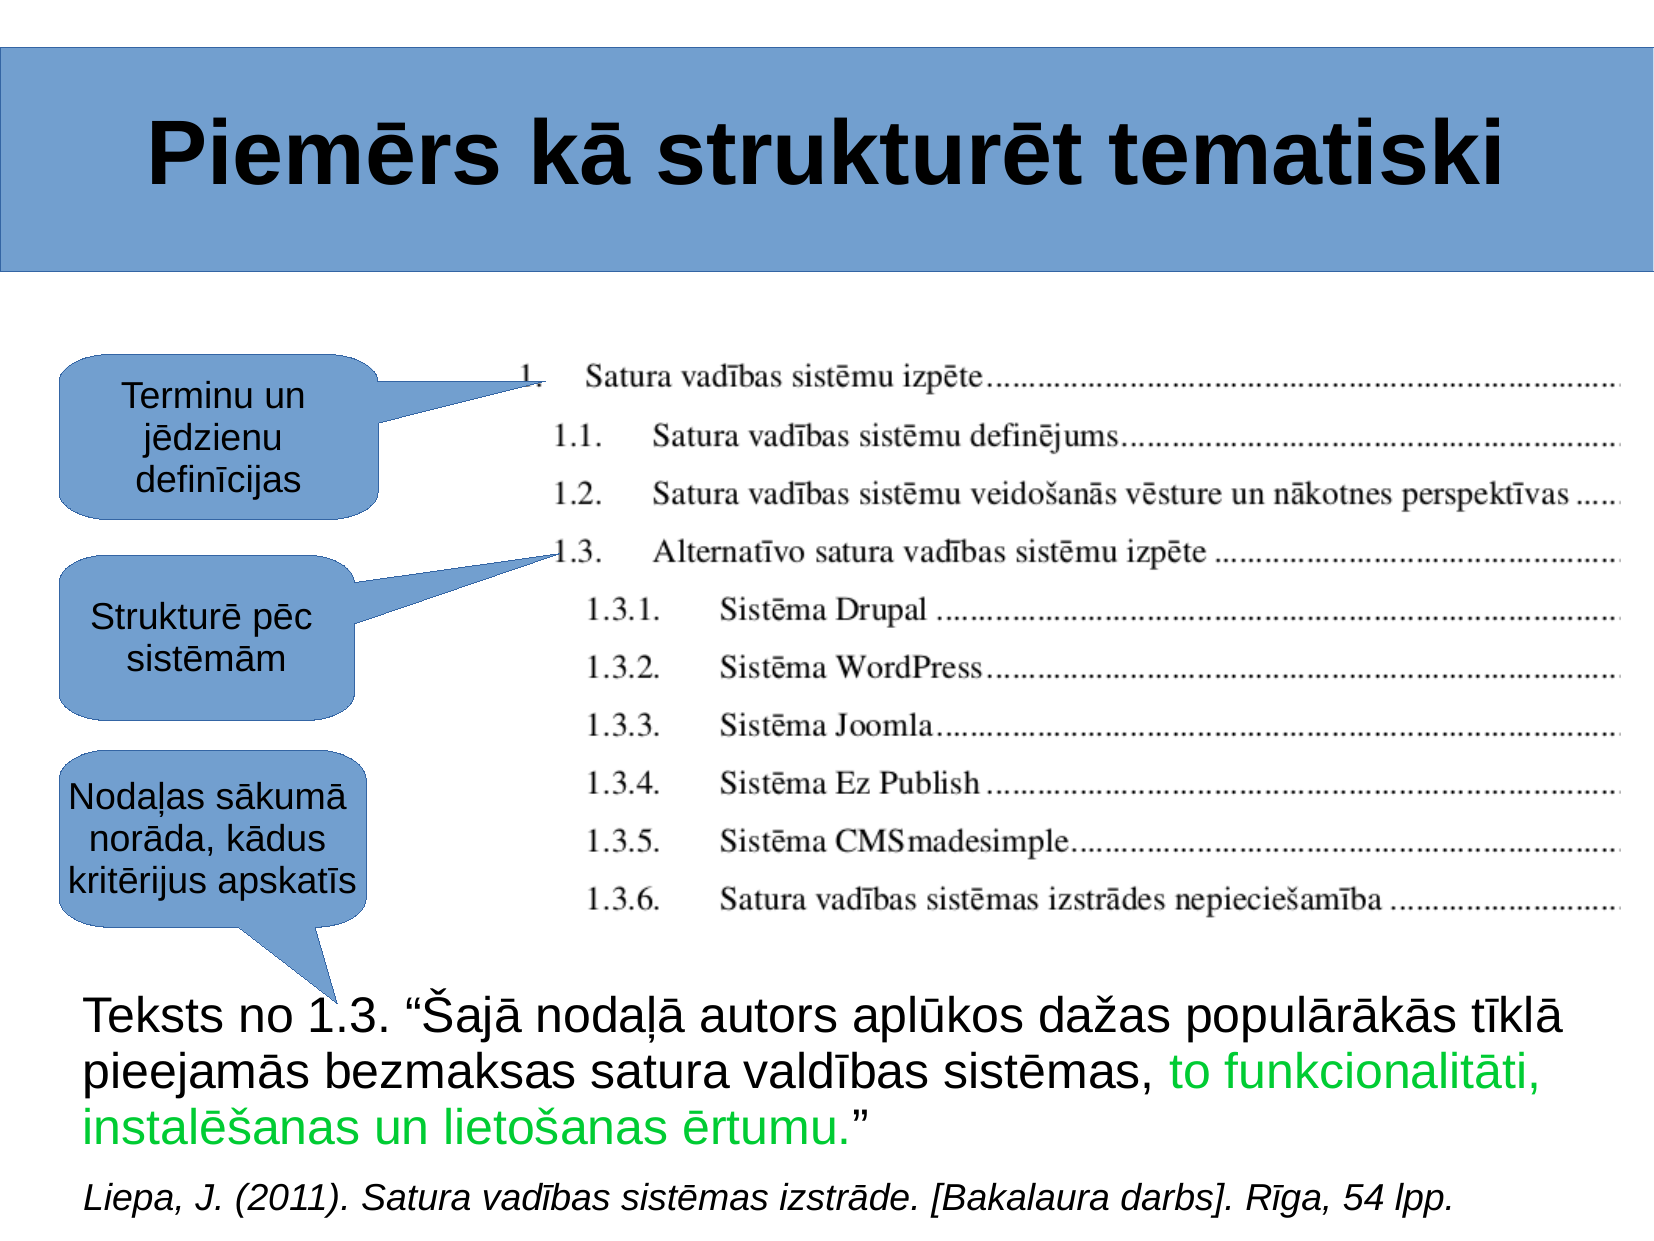

# Piemērs kā strukturēt tematiski
Terminu un
jēdzienu
definīcijas
Strukturē pēc
sistēmām
Nodaļas sākumā
norāda, kādus
kritērijus apskatīs
Teksts no 1.3. “Šajā nodaļā autors aplūkos dažas populārākās tīklā pieejamās bezmaksas satura valdības sistēmas, to funkcionalitāti, instalēšanas un lietošanas ērtumu.”
Liepa, J. (2011). Satura vadības sistēmas izstrāde. [Bakalaura darbs]. Rīga, 54 lpp.